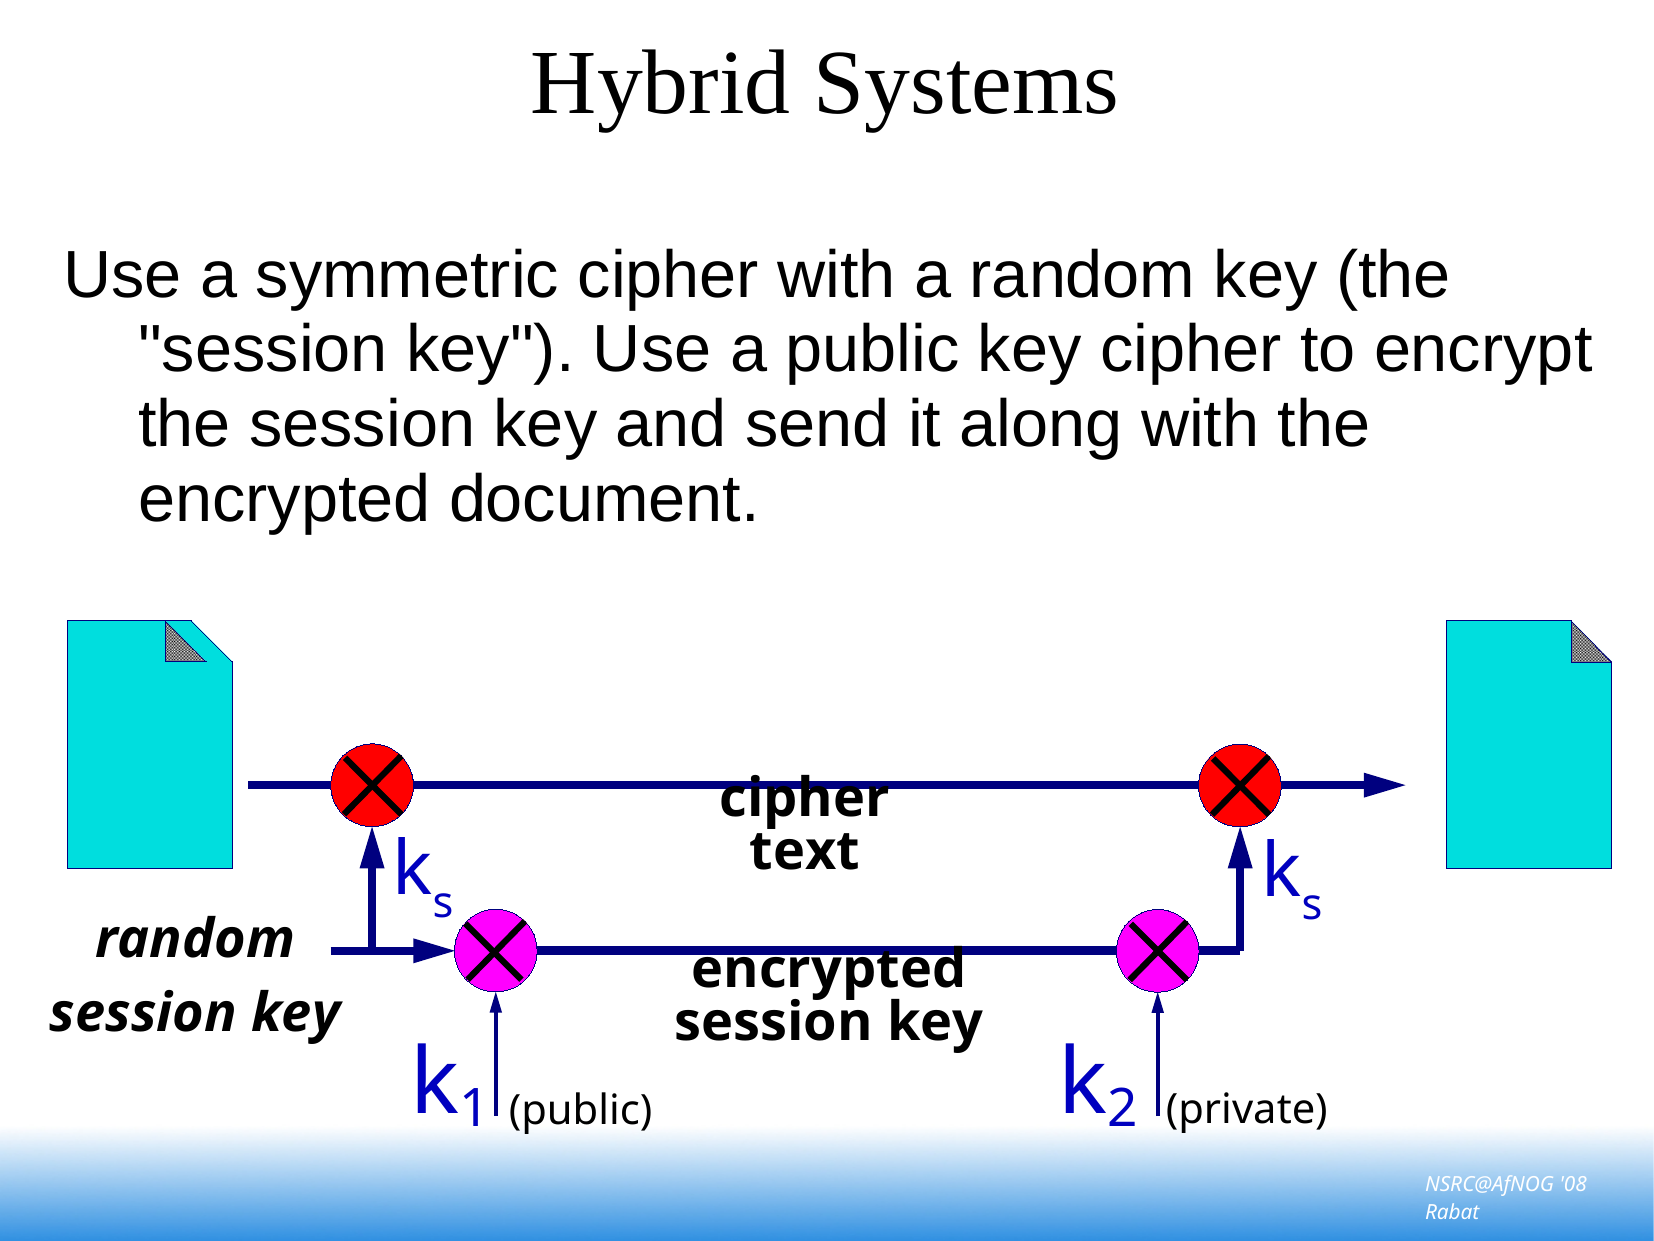

# Hybrid Systems
Use a symmetric cipher with a random key (the "session key"). Use a public key cipher to encrypt the session key and send it along with the encrypted document.
cipher
text
ks
ks
random
session key
encrypted
session key
k1
k2
(private)
(public)